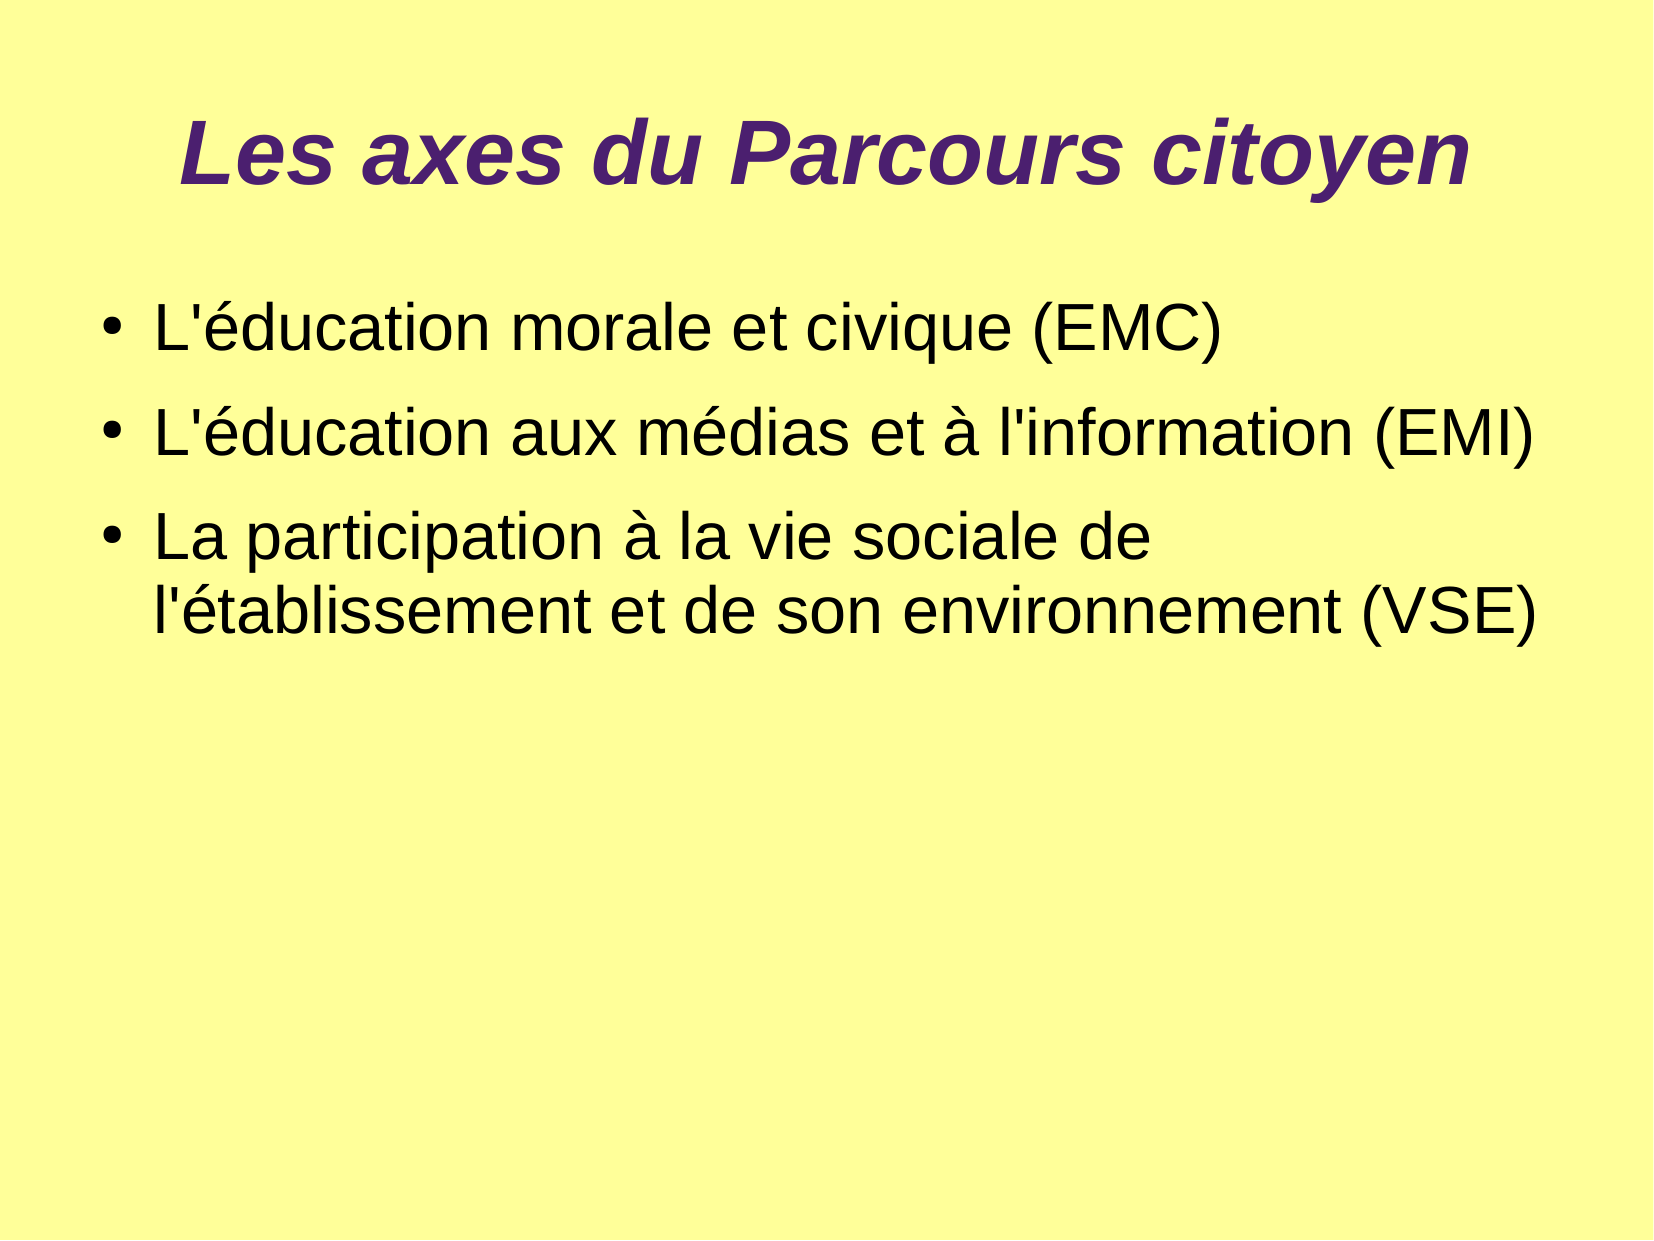

# Les axes du Parcours citoyen
L'éducation morale et civique (EMC)
L'éducation aux médias et à l'information (EMI)
La participation à la vie sociale de l'établissement et de son environnement (VSE)